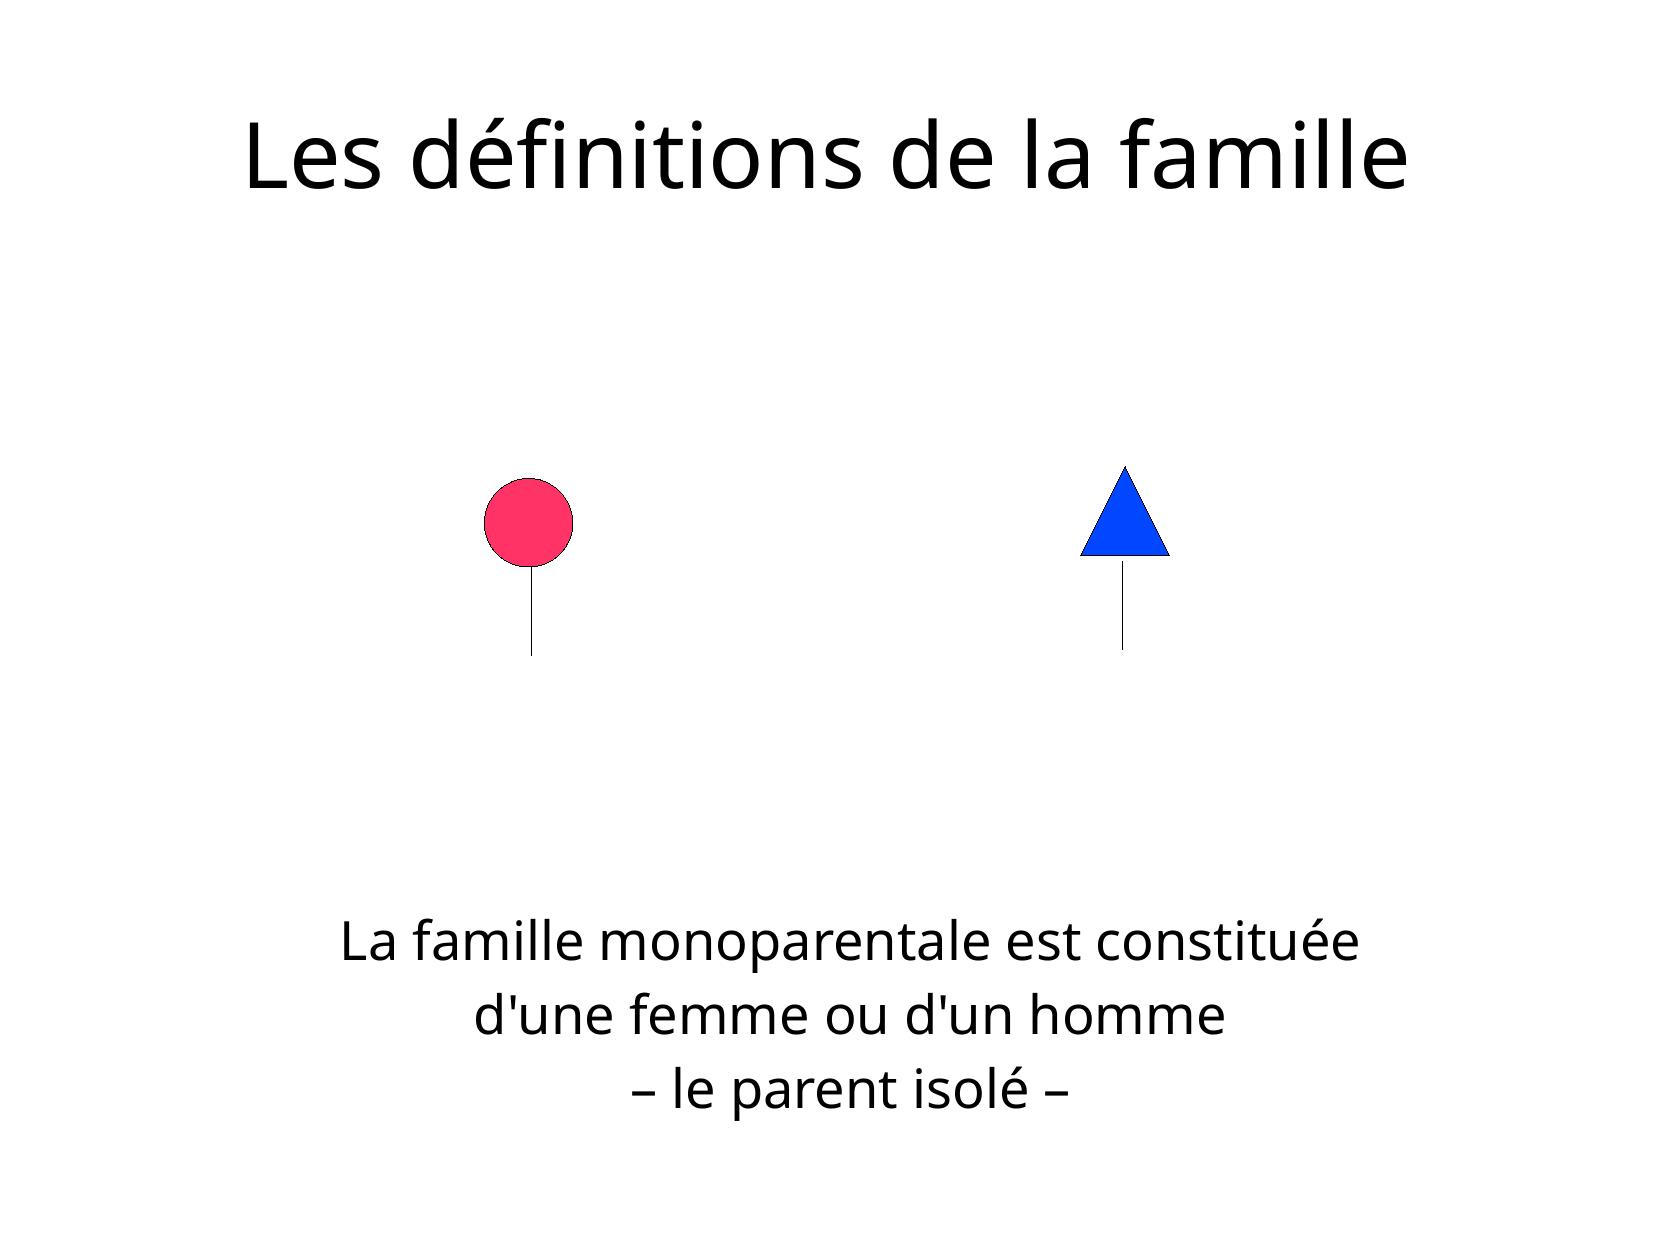

# Les définitions de la famille
La famille monoparentale est constituée
d'une femme ou d'un homme
– le parent isolé –